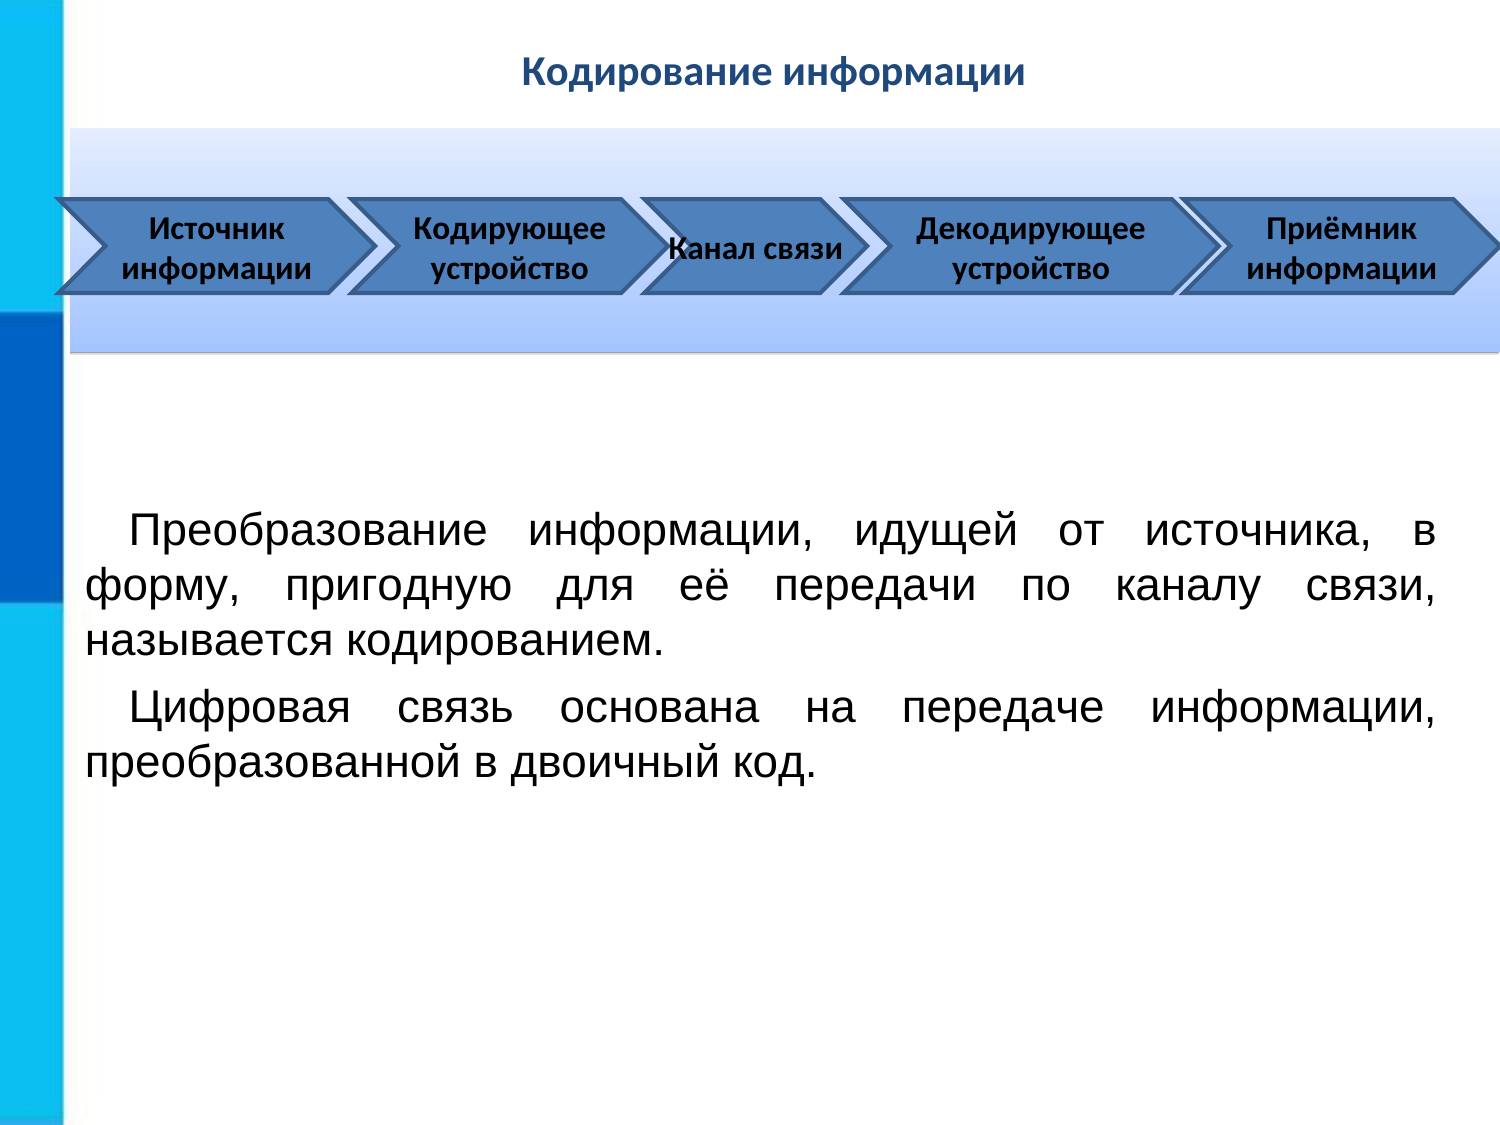

Кодирование информации
Источник информации
Кодирующее устройство
Канал связи
Декодирующее устройство
Приёмник информации
Преобразование информации, идущей от источника, в форму, пригодную для её передачи по каналу связи, называется кодированием.
Цифровая связь основана на передаче информации, преобразованной в двоичный код.